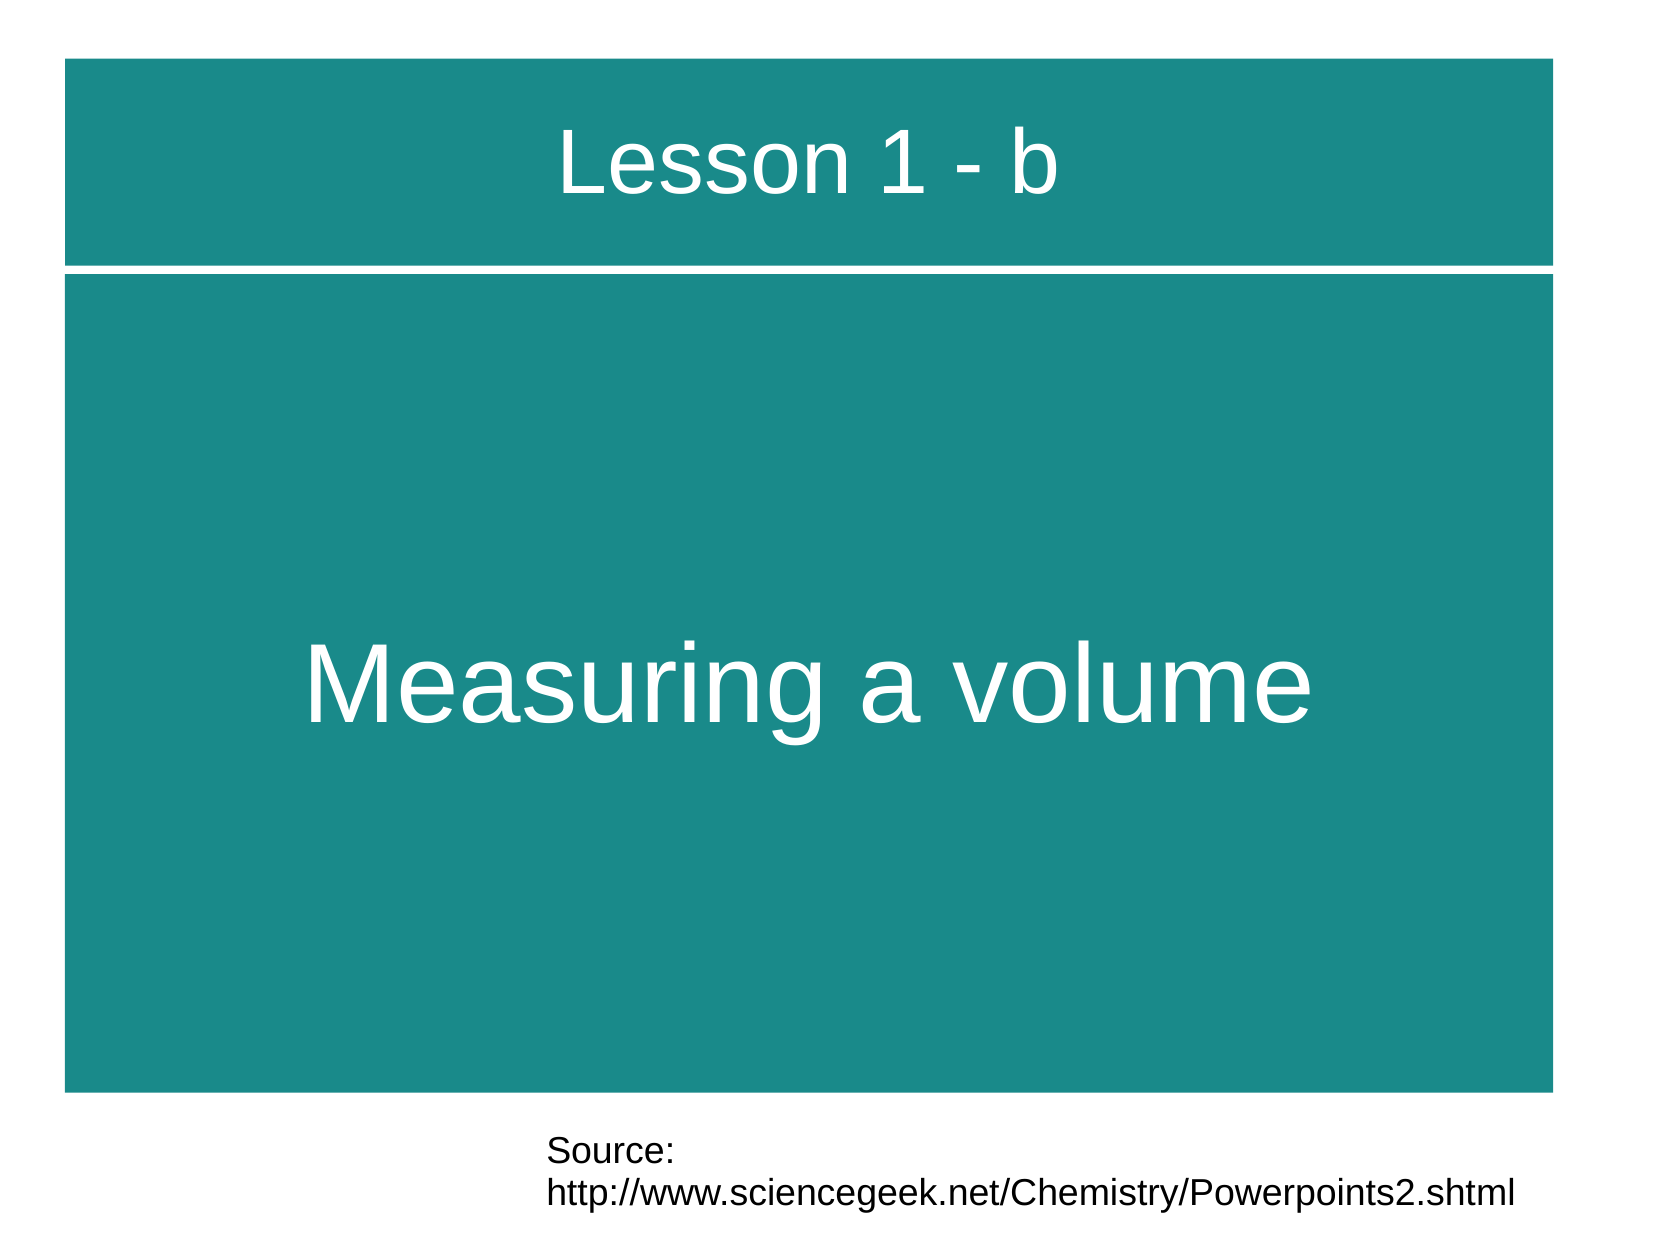

# Lesson 1 - b
Measuring a volume
Source: http://www.sciencegeek.net/Chemistry/Powerpoints2.shtml